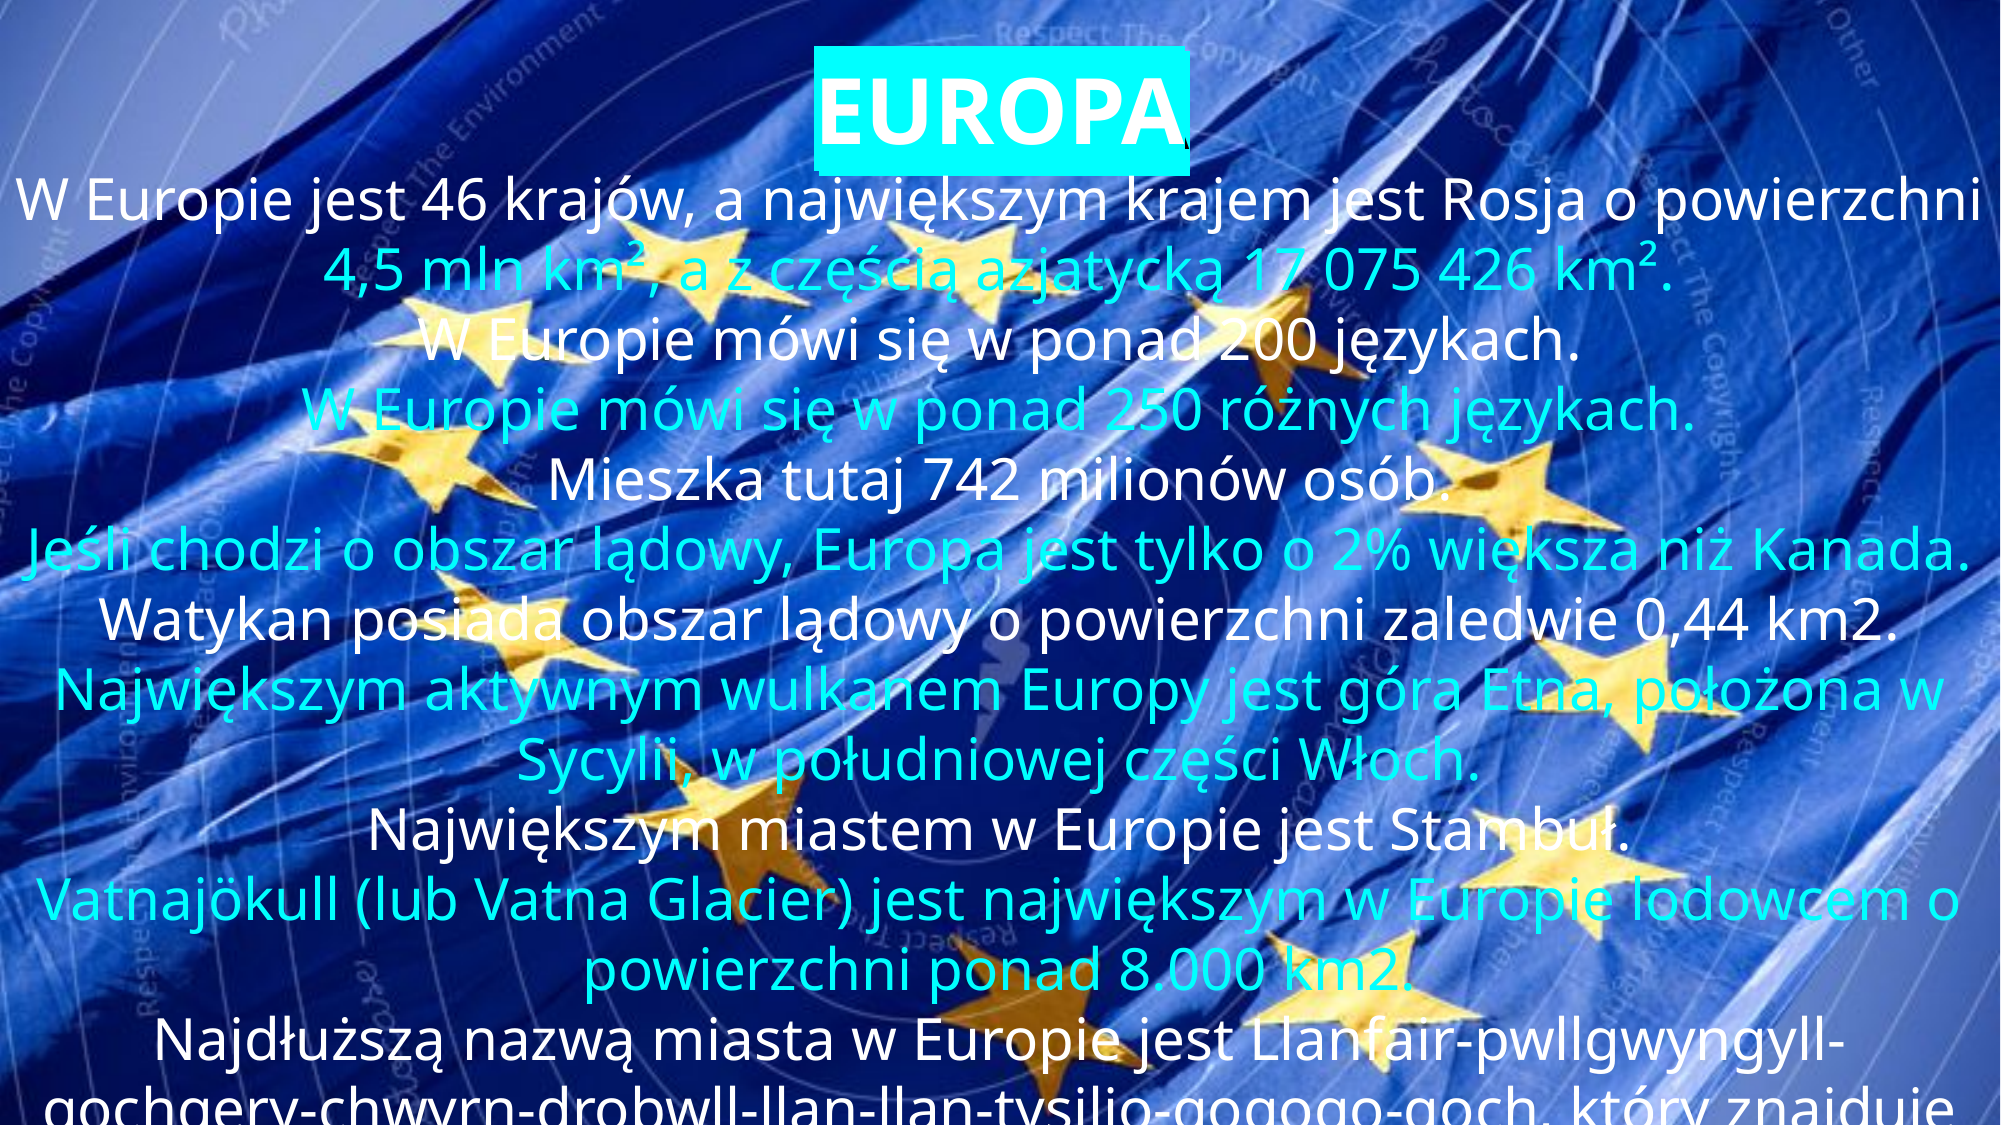

EUROPA
W Europie jest 46 krajów, a największym krajem jest Rosja o powierzchni
4,5 mln km², a z częścią azjatycką 17 075 426 km².
W Europie mówi się w ponad 200 językach.
W Europie mówi się w ponad 250 różnych językach.
Mieszka tutaj 742 milionów osób.
Jeśli chodzi o obszar lądowy, Europa jest tylko o 2% większa niż Kanada.
Watykan posiada obszar lądowy o powierzchni zaledwie 0,44 km2.
Największym aktywnym wulkanem Europy jest góra Etna, położona w Sycylii, w południowej części Włoch.
Największym miastem w Europie jest Stambuł.
Vatnajökull (lub Vatna Glacier) jest największym w Europie lodowcem o powierzchni ponad 8.000 km2.
Najdłuższą nazwą miasta w Europie jest Llanfair-pwllgwyngyll-gochgery-chwyrn-drobwll-llan-llan-tysilio-gogogo-goch, który znajduje się w Walii.